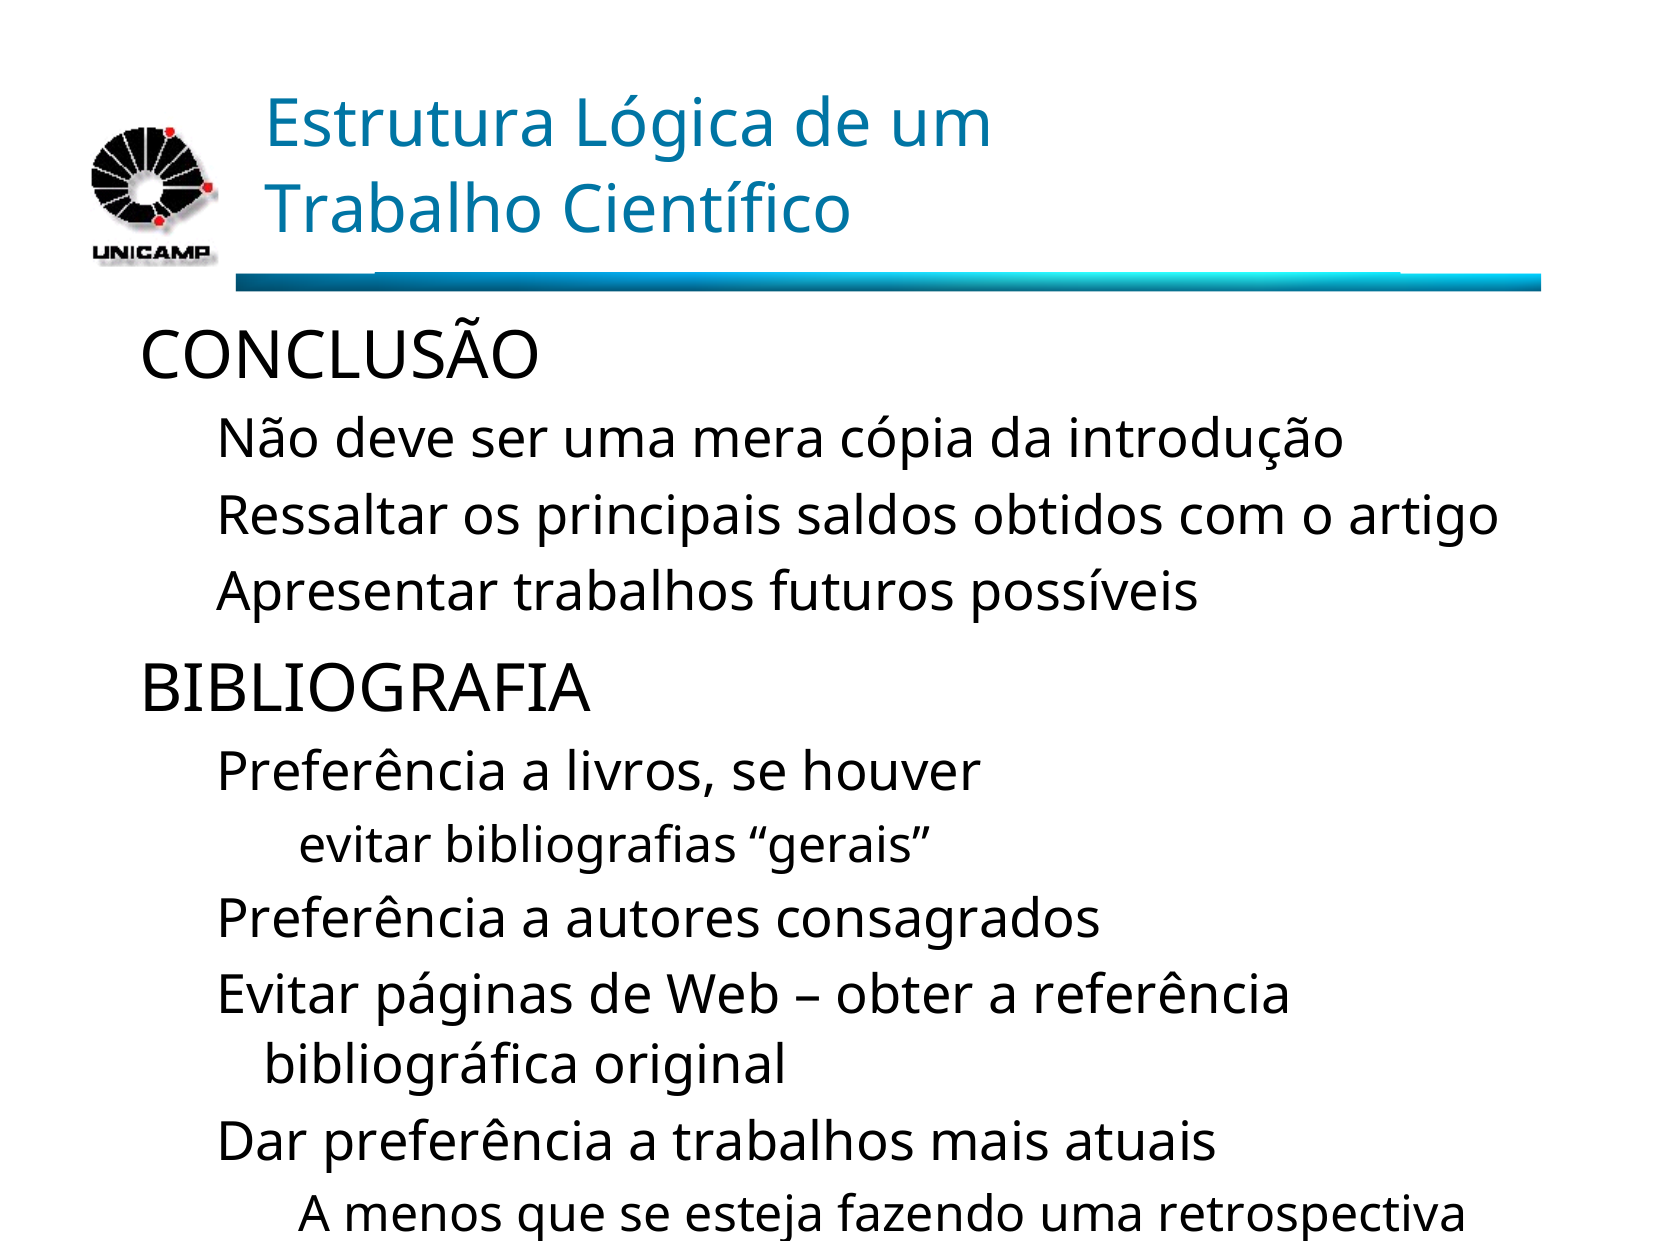

# Estrutura Lógica de um Trabalho Científico
CONCLUSÃO
Não deve ser uma mera cópia da introdução
Ressaltar os principais saldos obtidos com o artigo
Apresentar trabalhos futuros possíveis
BIBLIOGRAFIA
Preferência a livros, se houver
evitar bibliografias “gerais”
Preferência a autores consagrados
Evitar páginas de Web – obter a referência bibliográfica original
Dar preferência a trabalhos mais atuais
A menos que se esteja fazendo uma retrospectiva histórica